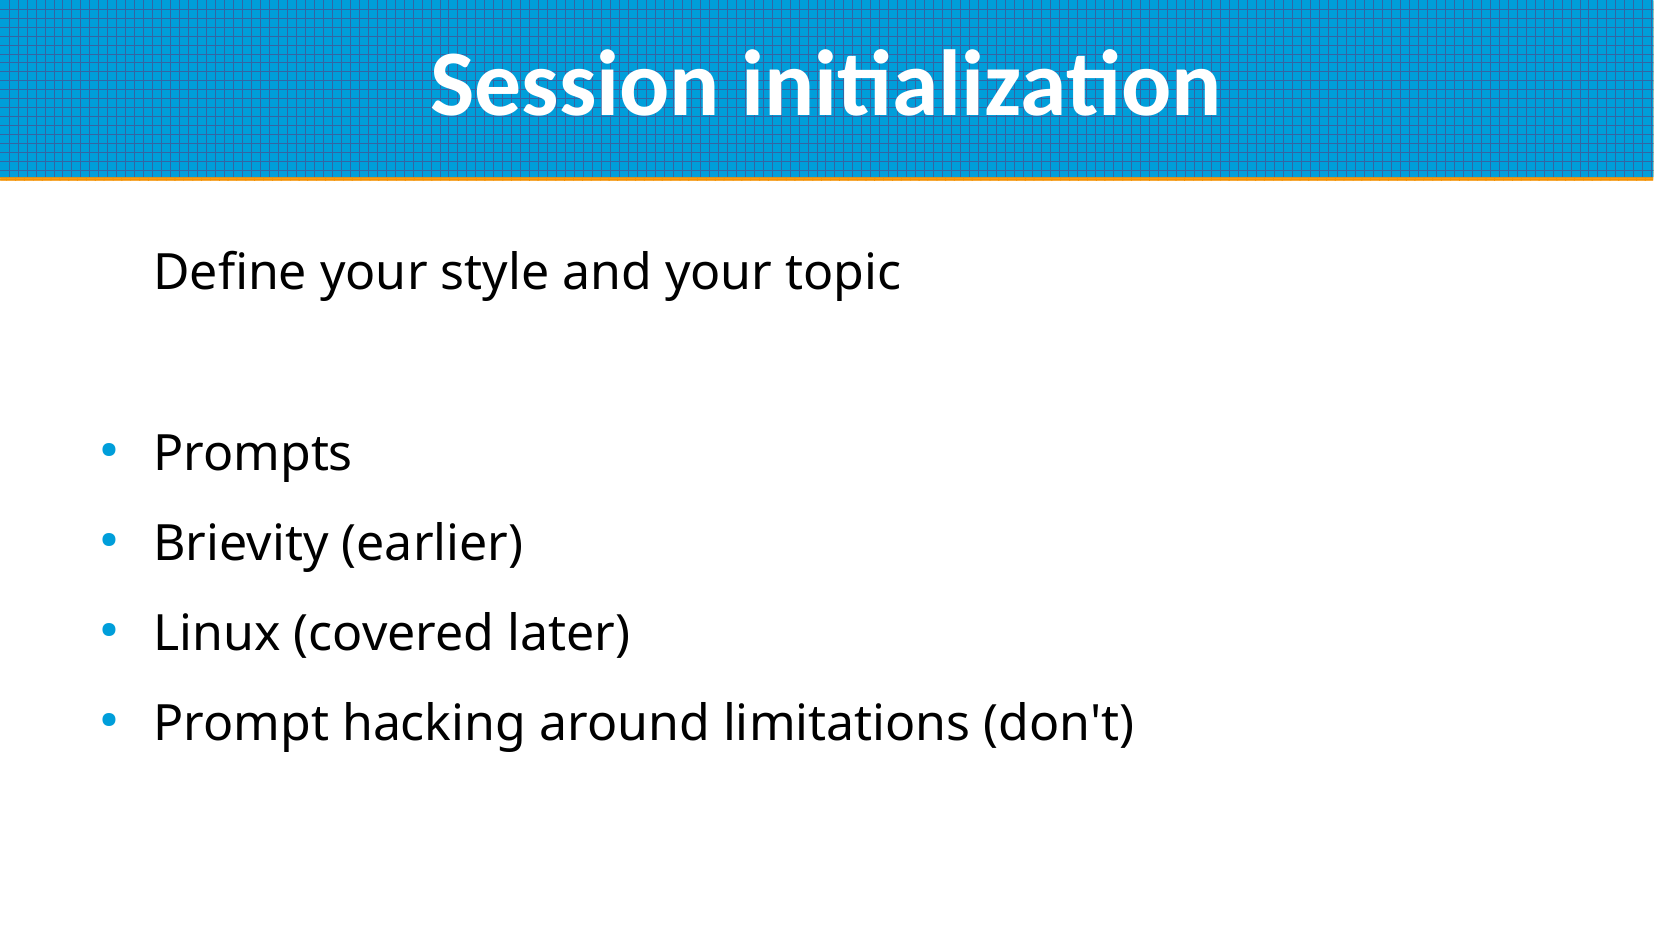

# Session initialization
Define your style and your topic
Prompts
Brievity (earlier)
Linux (covered later)
Prompt hacking around limitations (don't)